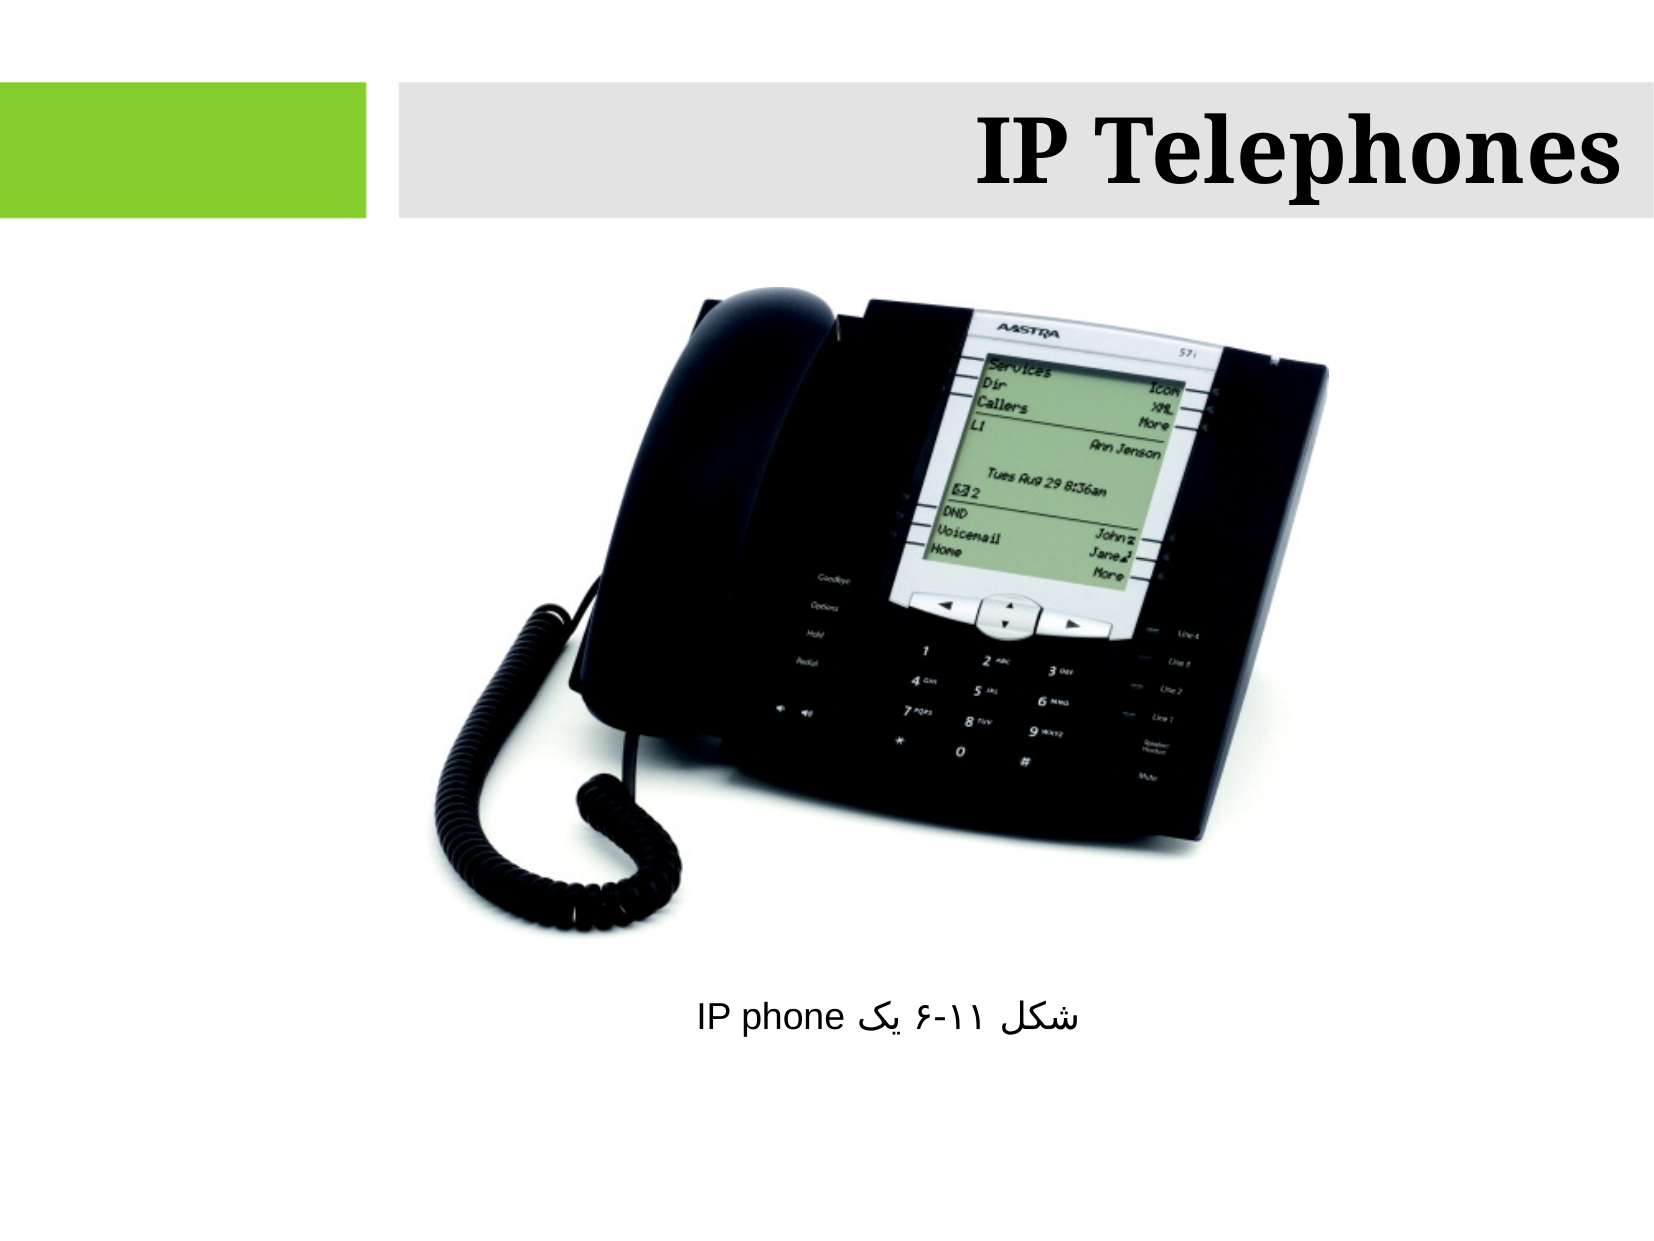

# IP Telephones
شکل ۱۱-۶ یک IP phone